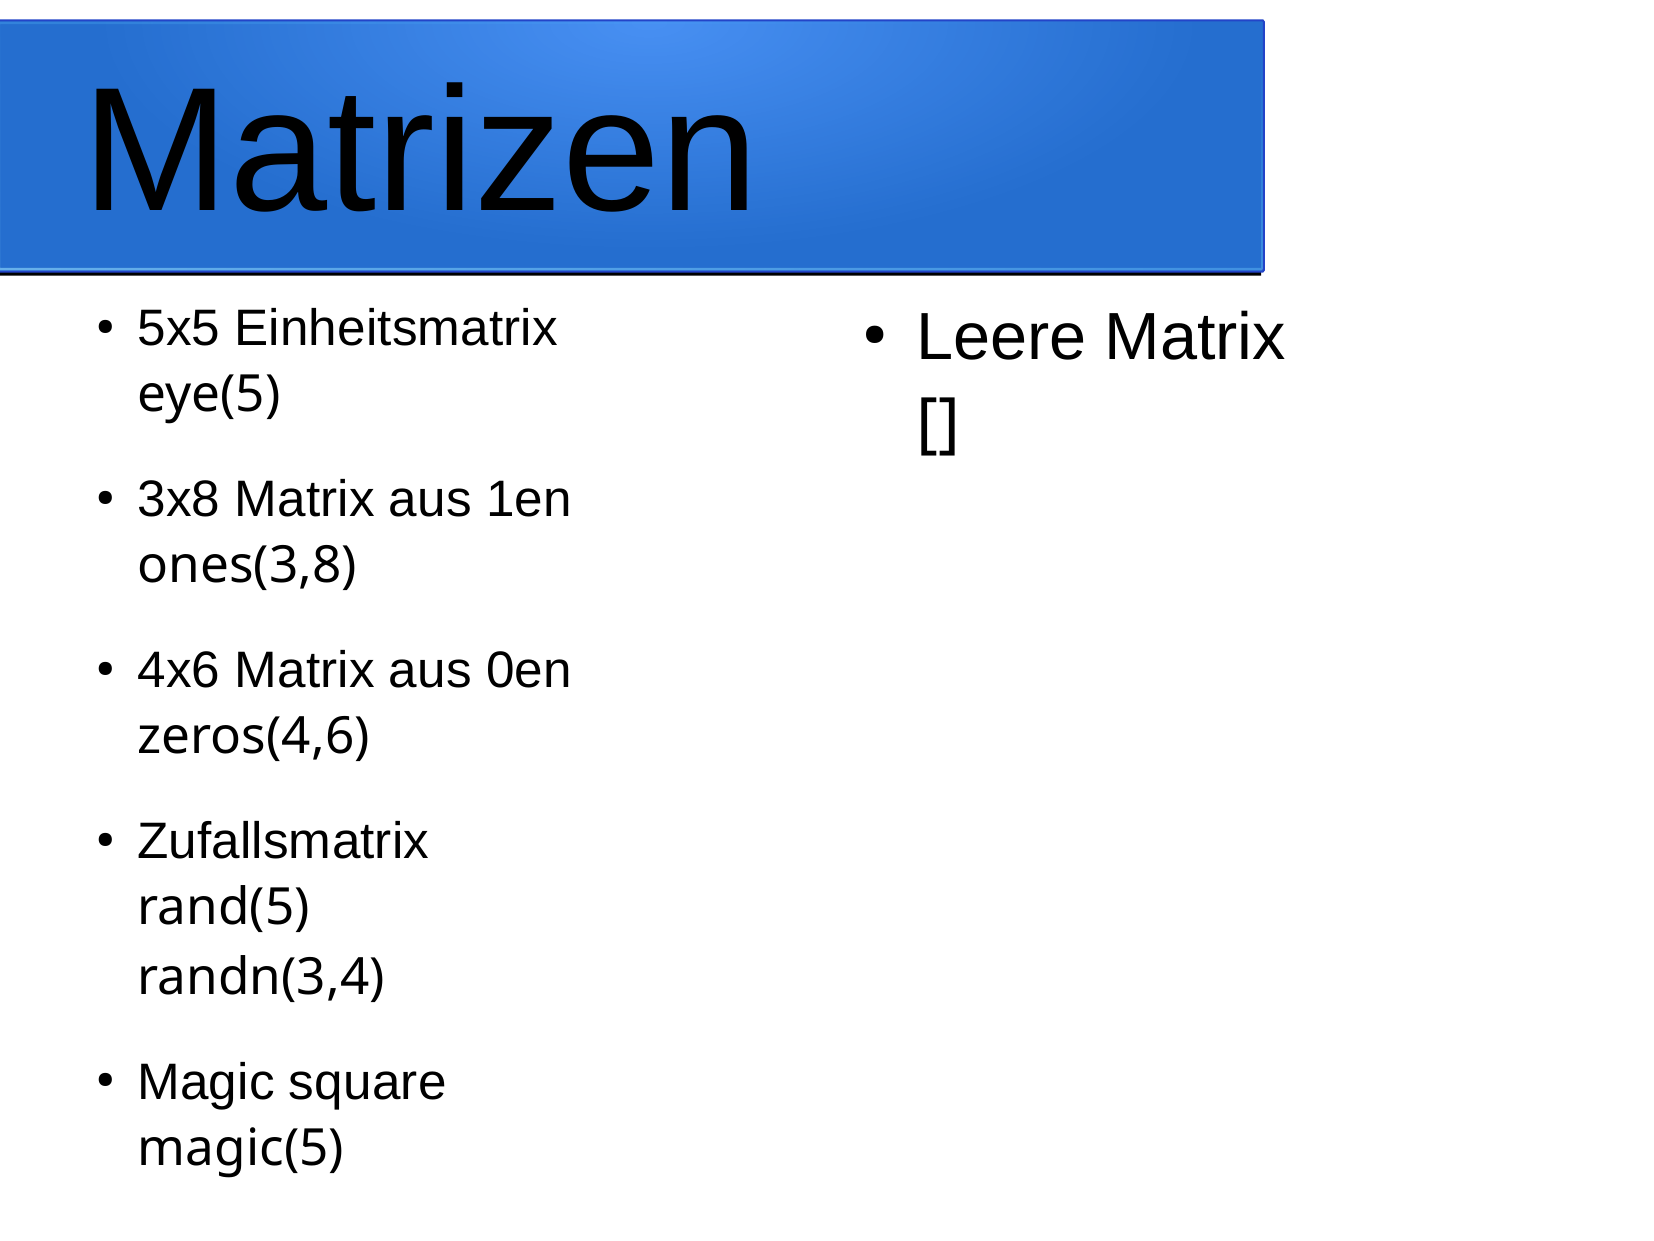

# Matrizen
5x5 Einheitsmatrix
eye(5)
3x8 Matrix aus 1en
ones(3,8)
4x6 Matrix aus 0en
zeros(4,6)
Zufallsmatrix
rand(5)
randn(3,4)
Magic square
magic(5)
Leere Matrix
[]